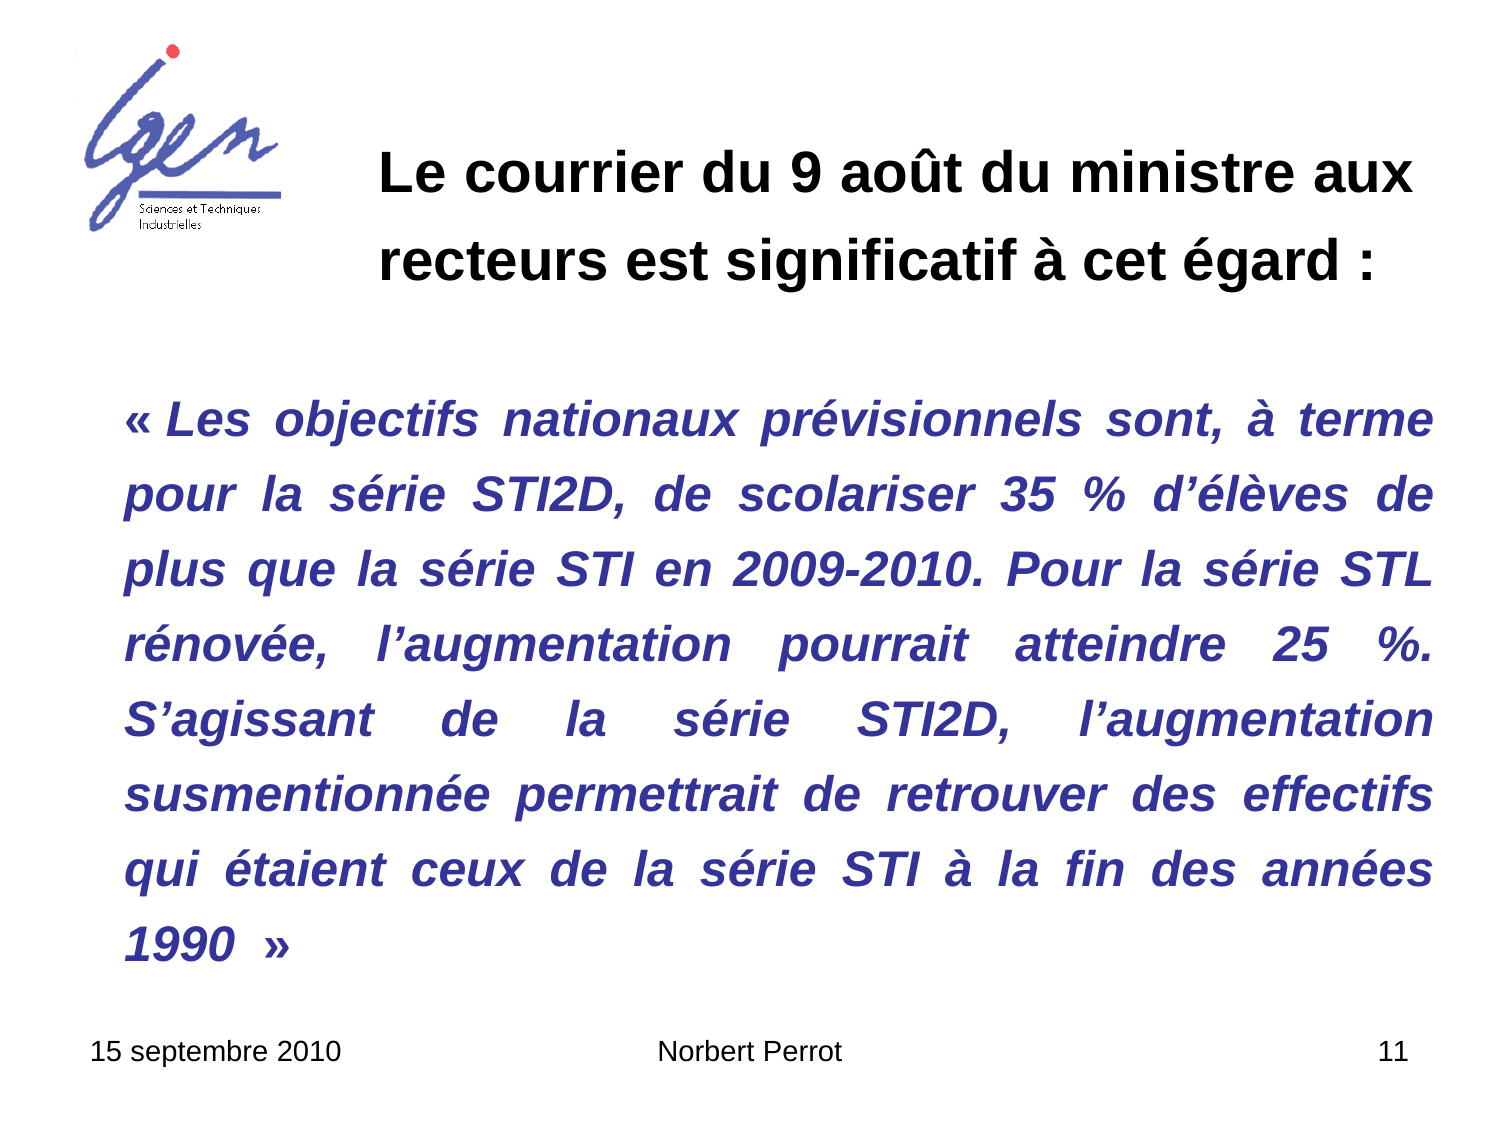

Le courrier du 9 août du ministre aux recteurs est significatif à cet égard :
« Les objectifs nationaux prévisionnels sont, à terme pour la série STI2D, de scolariser 35 % d’élèves de plus que la série STI en 2009-2010. Pour la série STL rénovée, l’augmentation pourrait atteindre 25 %. S’agissant de la série STI2D, l’augmentation susmentionnée permettrait de retrouver des effectifs qui étaient ceux de la série STI à la fin des années 1990  »
15 septembre 2010
Norbert Perrot